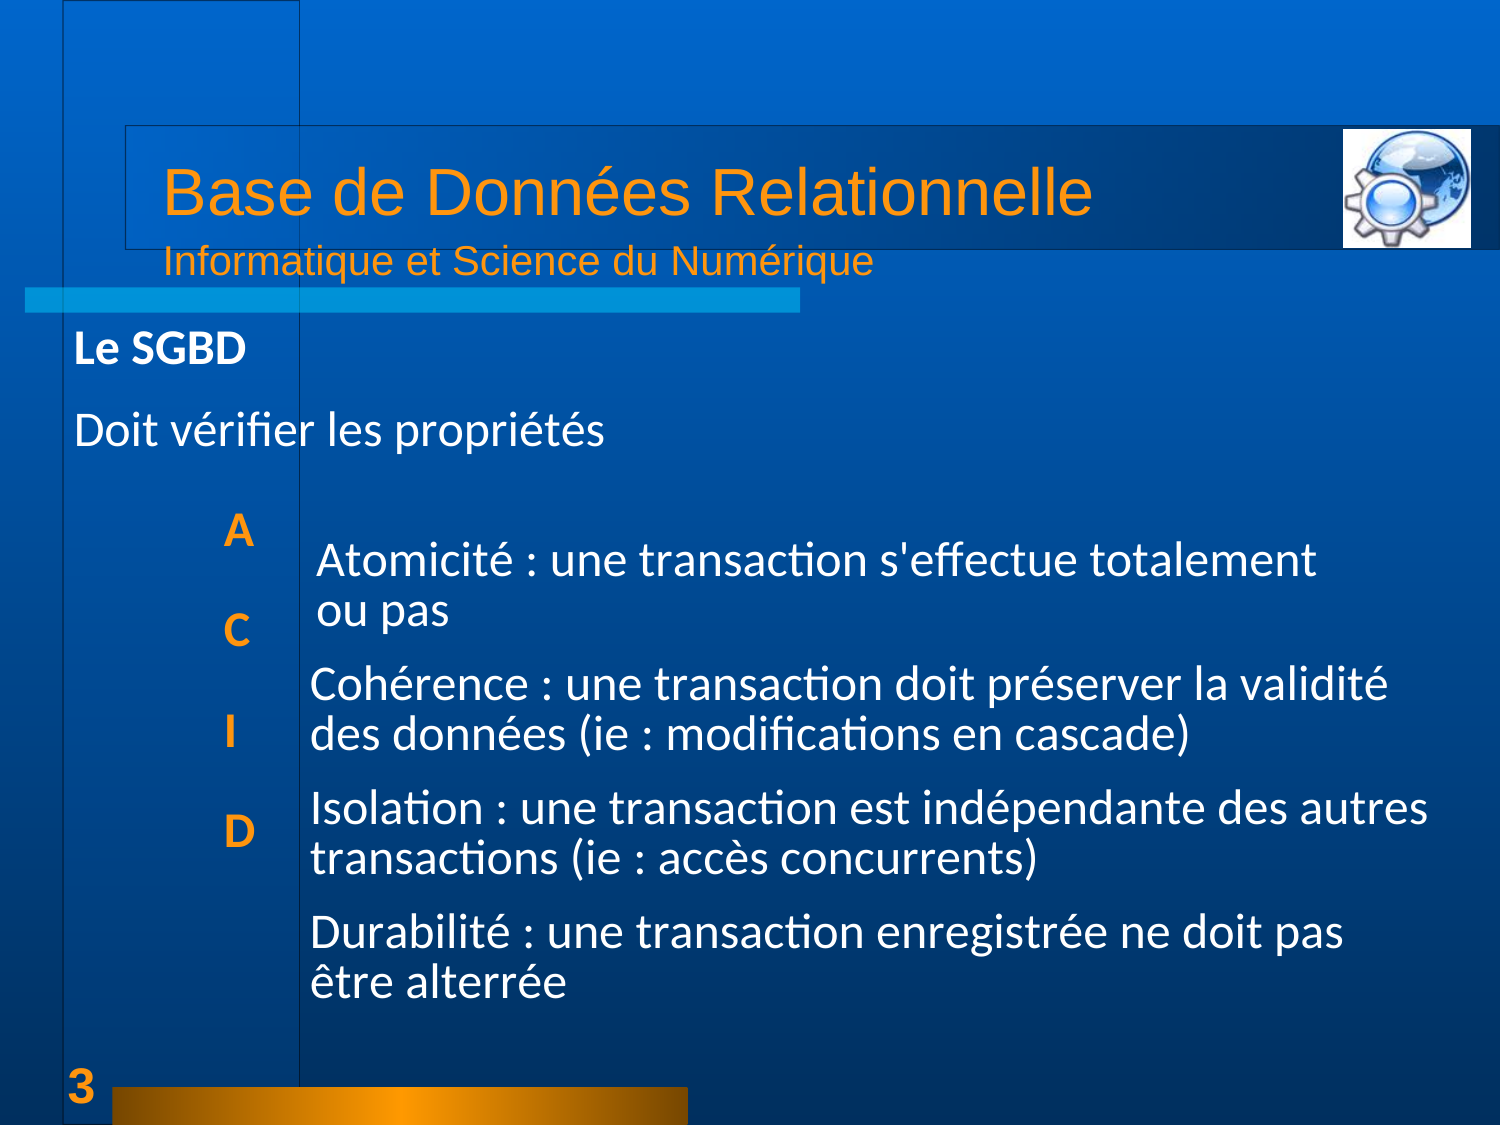

Le SGBD
Doit vérifier les propriétés
	A
	C
	I
	D
Atomicité : une transaction s'effectue totalement ou pas
Cohérence : une transaction doit préserver la validité des données (ie : modifications en cascade)
Isolation : une transaction est indépendante des autres transactions (ie : accès concurrents)
Durabilité : une transaction enregistrée ne doit pas être alterrée